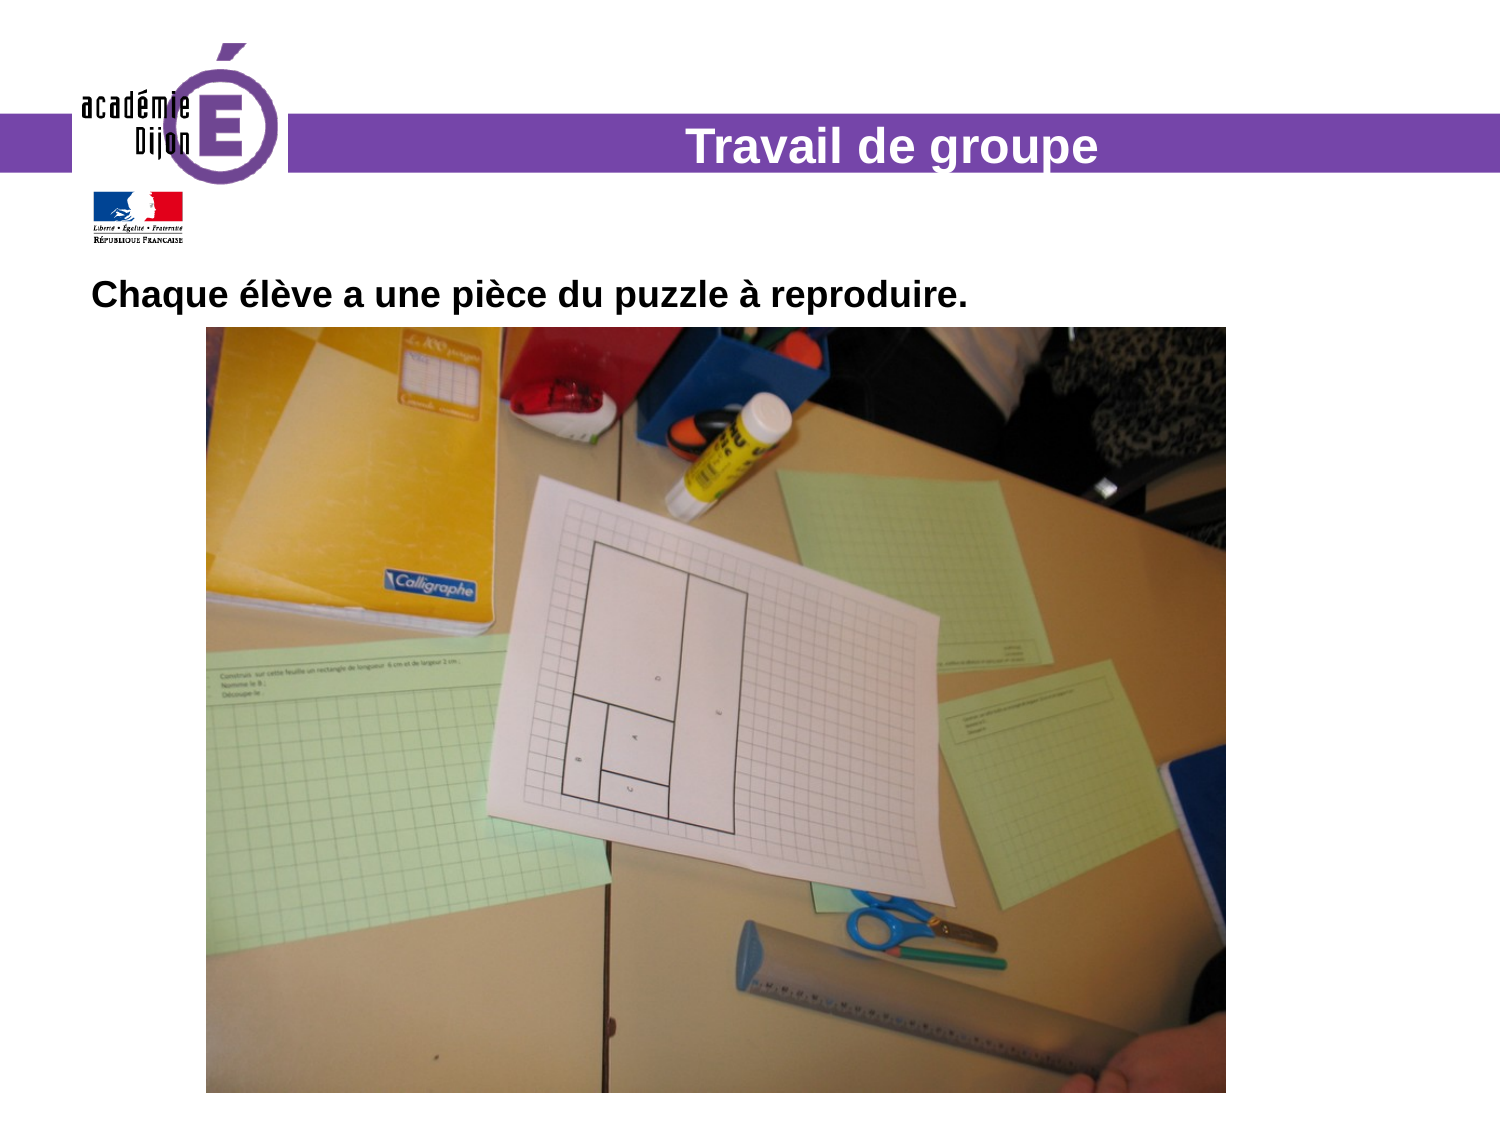

# Travail de groupe
Chaque élève a une pièce du puzzle à reproduire.